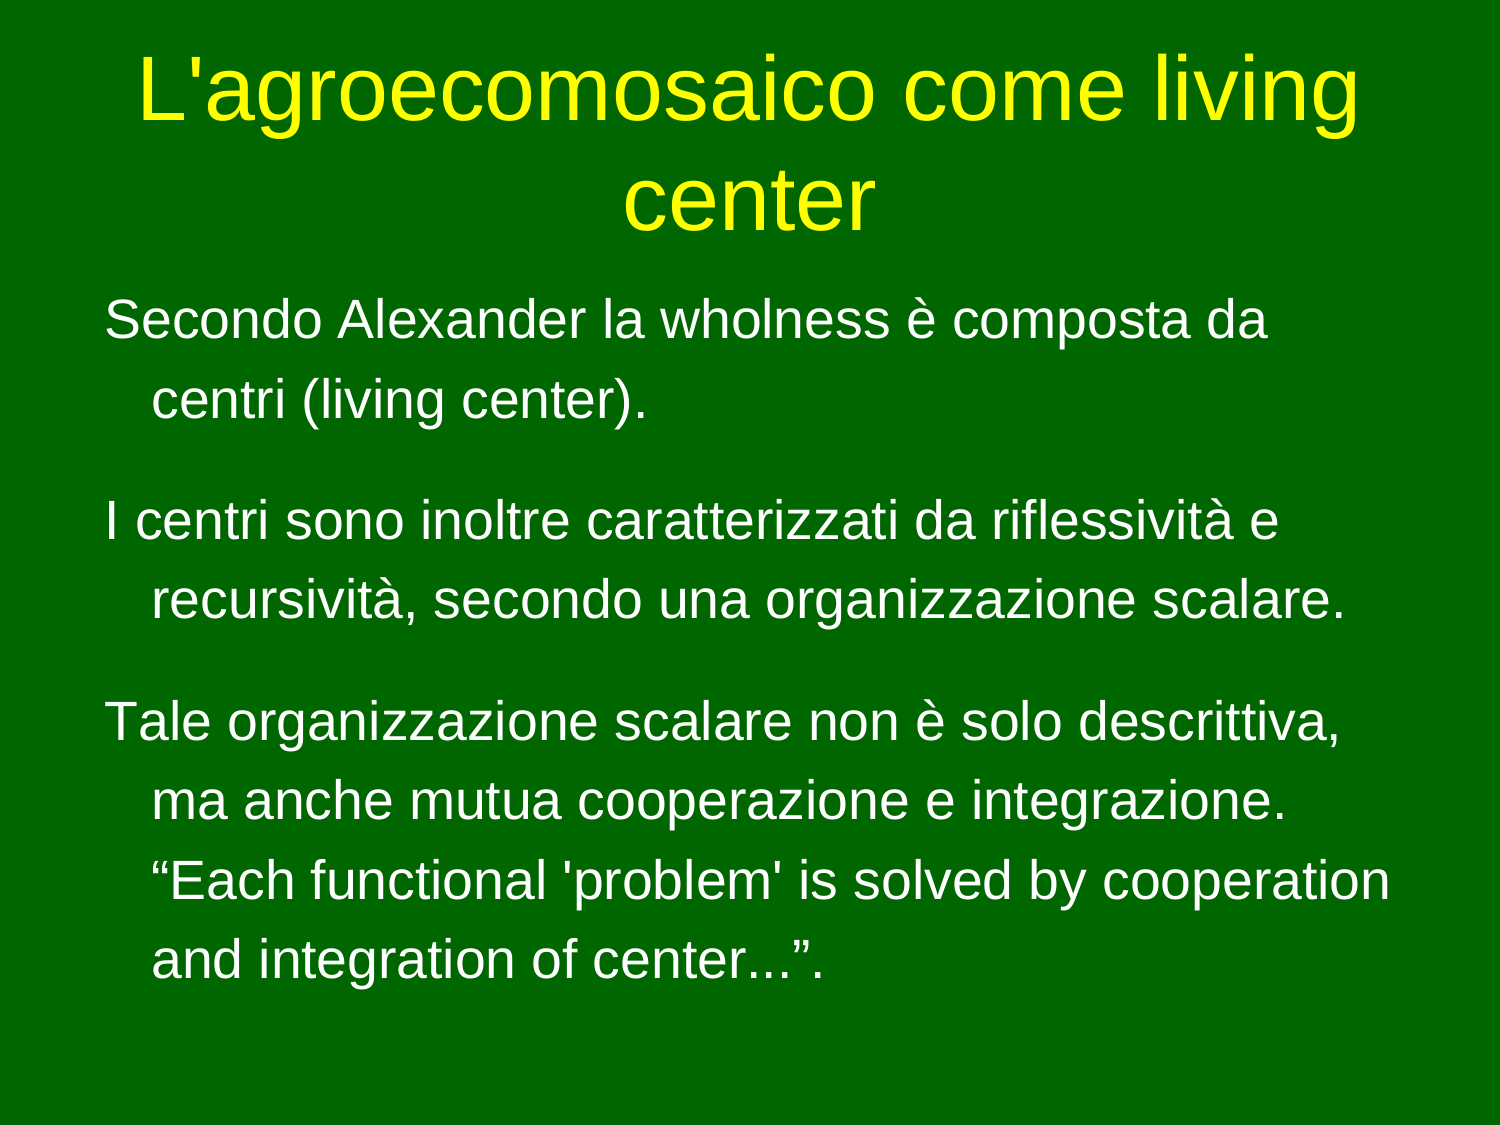

# L'agroecomosaico come living center
Secondo Alexander la wholness è composta da centri (living center).
I centri sono inoltre caratterizzati da riflessività e recursività, secondo una organizzazione scalare.
Tale organizzazione scalare non è solo descrittiva, ma anche mutua cooperazione e integrazione. “Each functional 'problem' is solved by cooperation and integration of center...”.